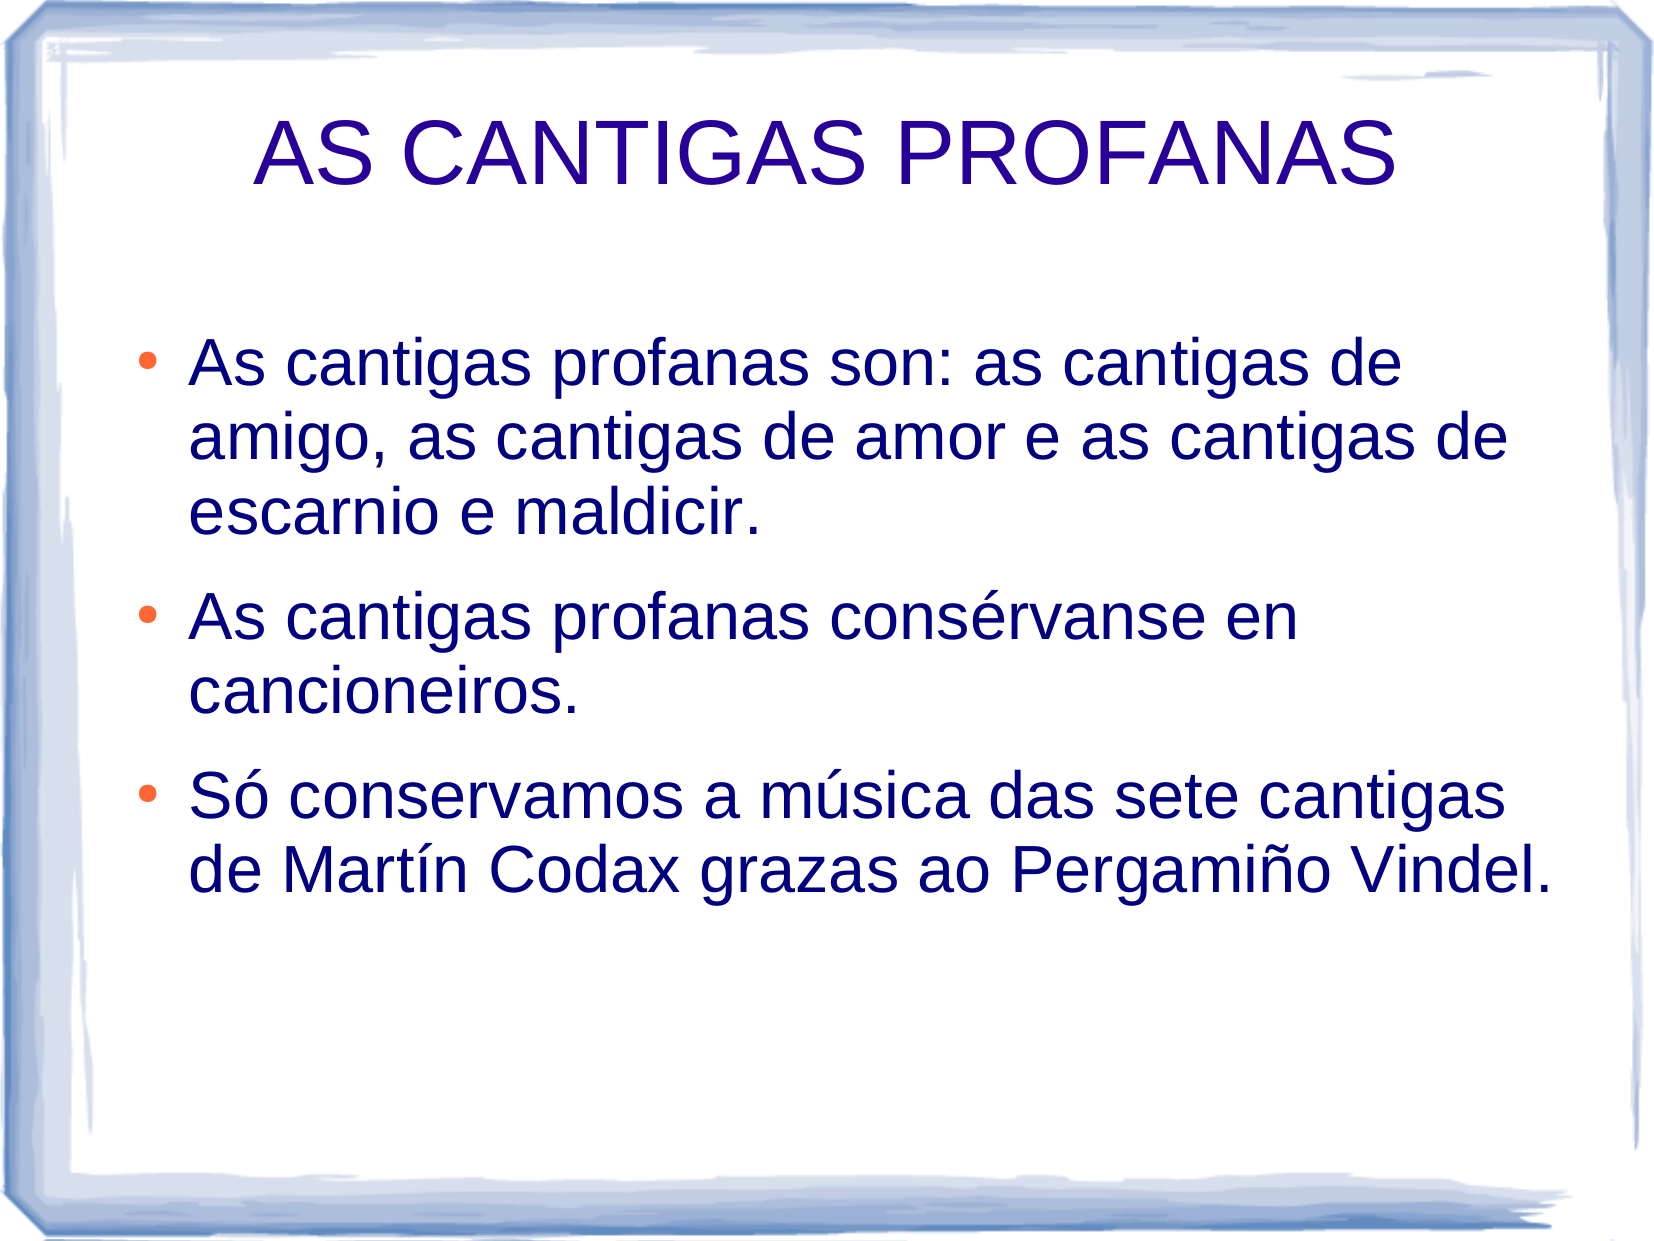

# AS CANTIGAS PROFANAS
As cantigas profanas son: as cantigas de amigo, as cantigas de amor e as cantigas de escarnio e maldicir.
As cantigas profanas consérvanse en cancioneiros.
Só conservamos a música das sete cantigas de Martín Codax grazas ao Pergamiño Vindel.